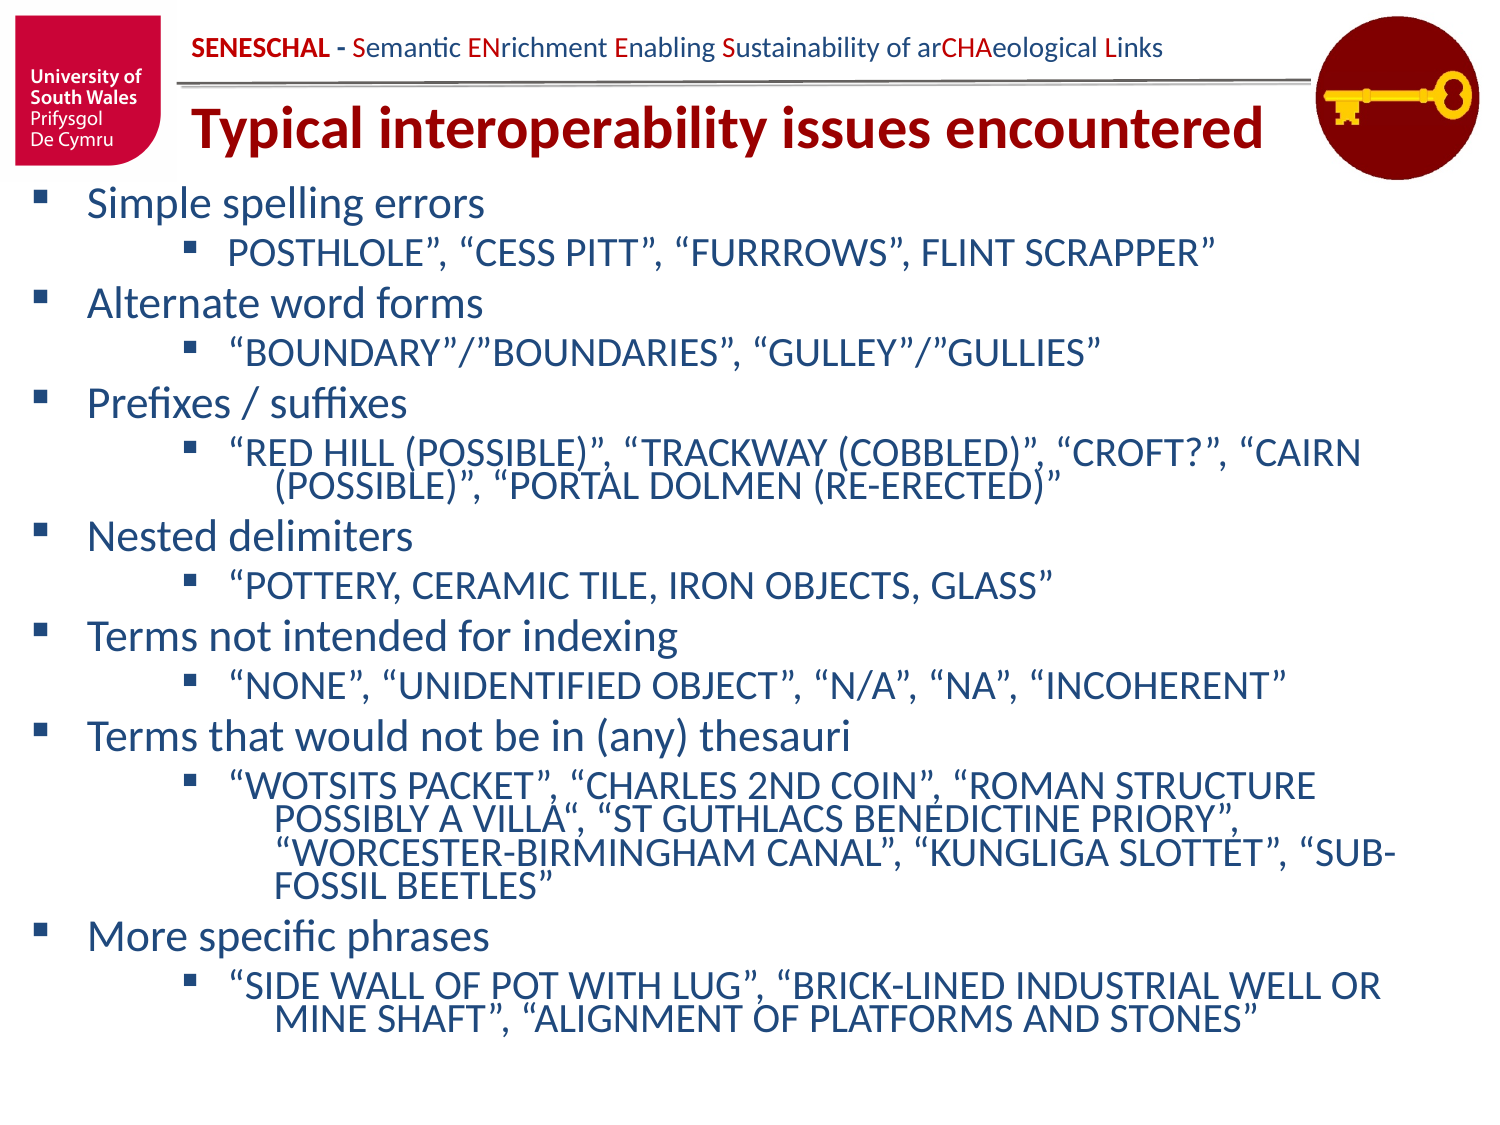

SENESCHAL - Semantic ENrichment Enabling Sustainability of arCHAeological Links
# Typical interoperability issues encountered
Simple spelling errors
POSTHLOLE”, “CESS PITT”, “FURRROWS”, FLINT SCRAPPER”
Alternate word forms
“BOUNDARY”/”BOUNDARIES”, “GULLEY”/”GULLIES”
Prefixes / suffixes
“RED HILL (POSSIBLE)”, “TRACKWAY (COBBLED)”, “CROFT?”, “CAIRN (POSSIBLE)”, “PORTAL DOLMEN (RE-ERECTED)”
Nested delimiters
“POTTERY, CERAMIC TILE, IRON OBJECTS, GLASS”
Terms not intended for indexing
“NONE”, “UNIDENTIFIED OBJECT”, “N/A”, “NA”, “INCOHERENT”
Terms that would not be in (any) thesauri
“WOTSITS PACKET”, “CHARLES 2ND COIN”, “ROMAN STRUCTURE POSSIBLY A VILLA“, “ST GUTHLACS BENEDICTINE PRIORY”, “WORCESTER-BIRMINGHAM CANAL”, “KUNGLIGA SLOTTET”, “SUB-FOSSIL BEETLES”
More specific phrases
“SIDE WALL OF POT WITH LUG”, “BRICK-LINED INDUSTRIAL WELL OR MINE SHAFT”, “ALIGNMENT OF PLATFORMS AND STONES”